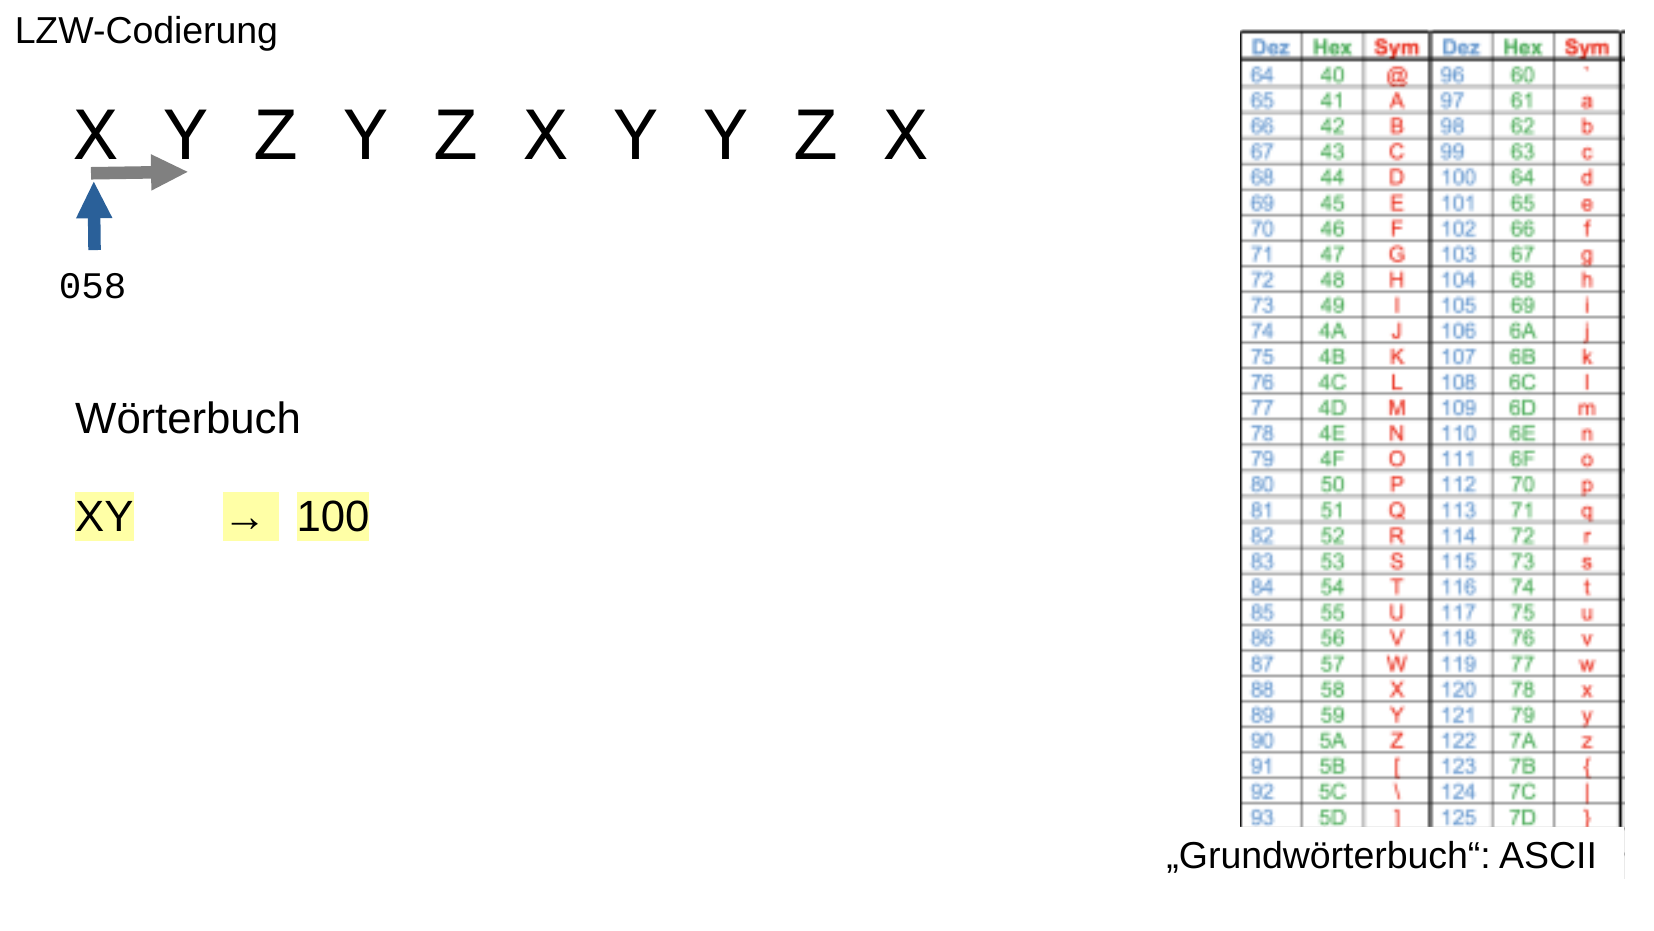

LZW-Codierung
X Y Z Y Z X Y Y Z X
058
Wörterbuch
XY		→ 	100
„Grundwörterbuch“: ASCII